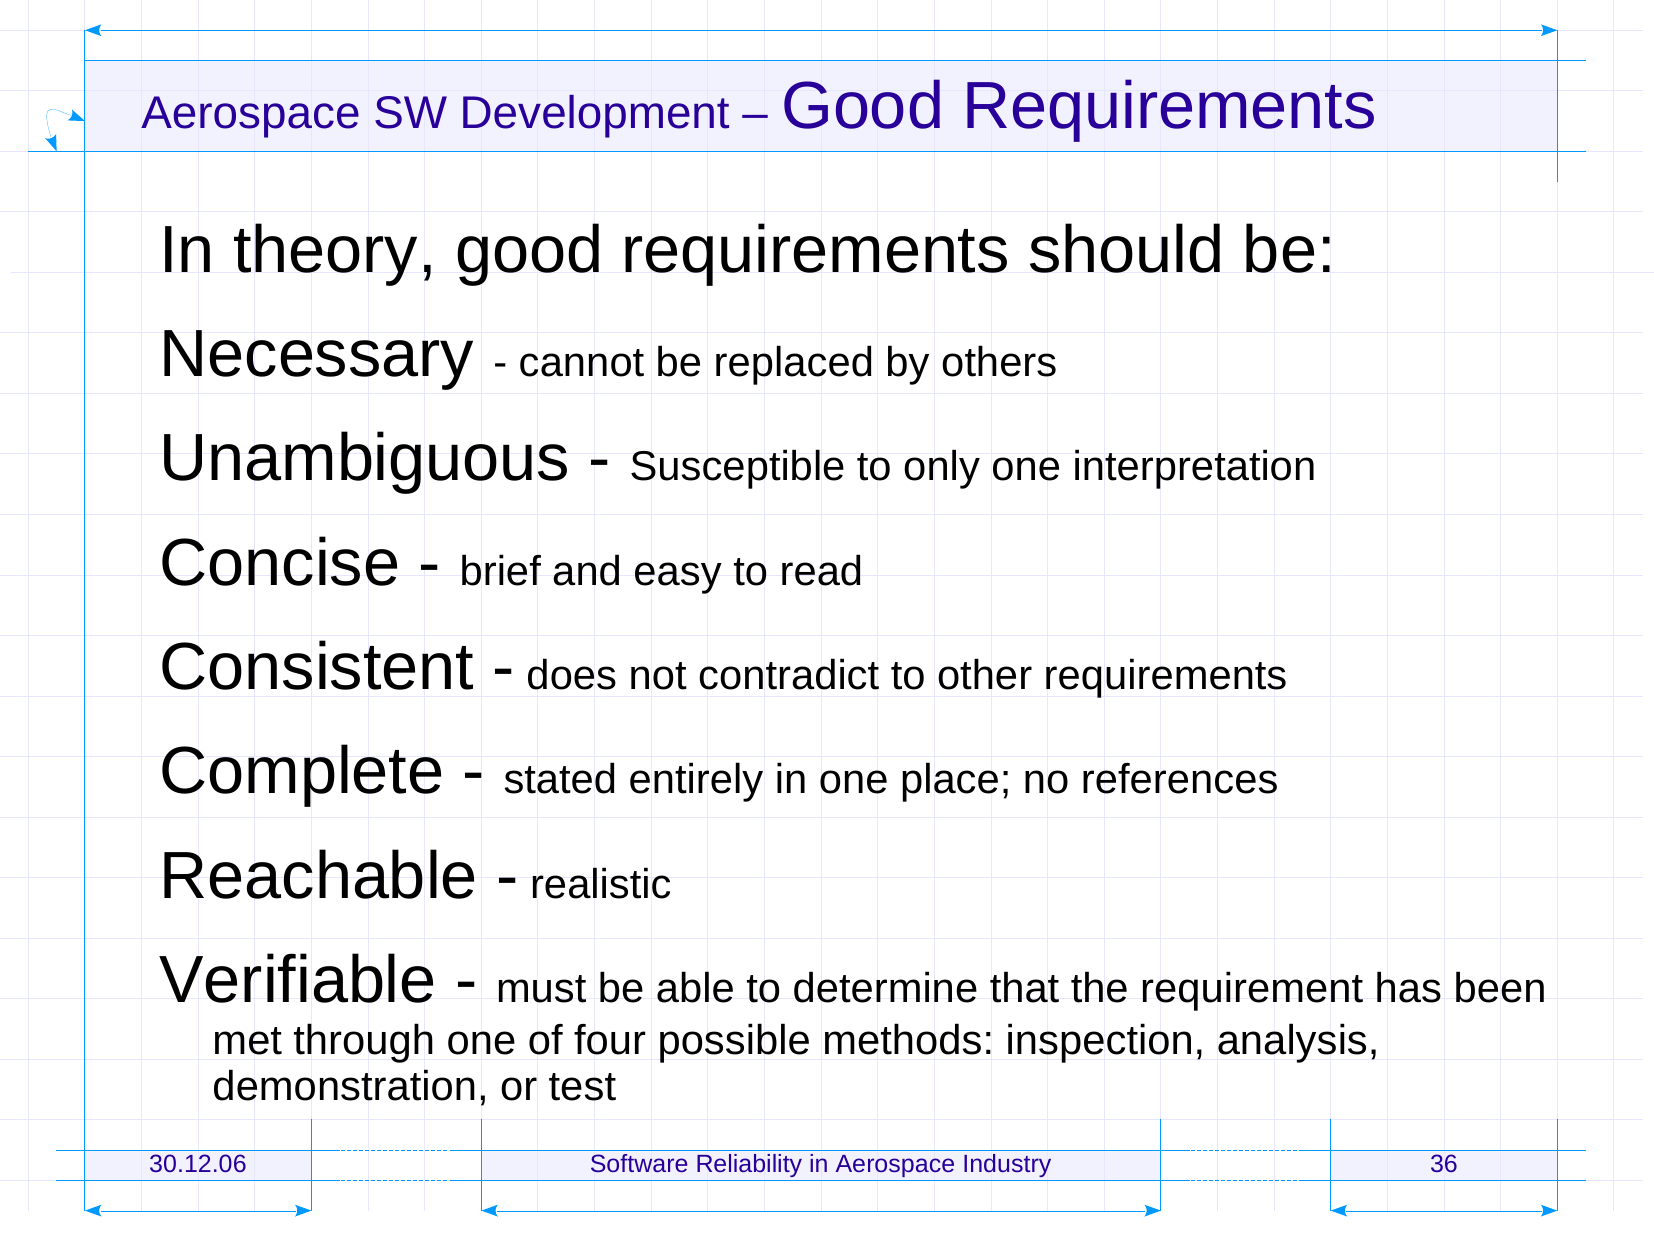

# Aerospace SW Development – Good Requirements
In theory, good requirements should be:
Necessary - cannot be replaced by others
Unambiguous - Susceptible to only one interpretation
Concise - brief and easy to read
Consistent - does not contradict to other requirements
Complete - stated entirely in one place; no references
Reachable - realistic
Verifiable - must be able to determine that the requirement has been met through one of four possible methods: inspection, analysis, demonstration, or test
30.12.06
Software Reliability in Aerospace Industry
36